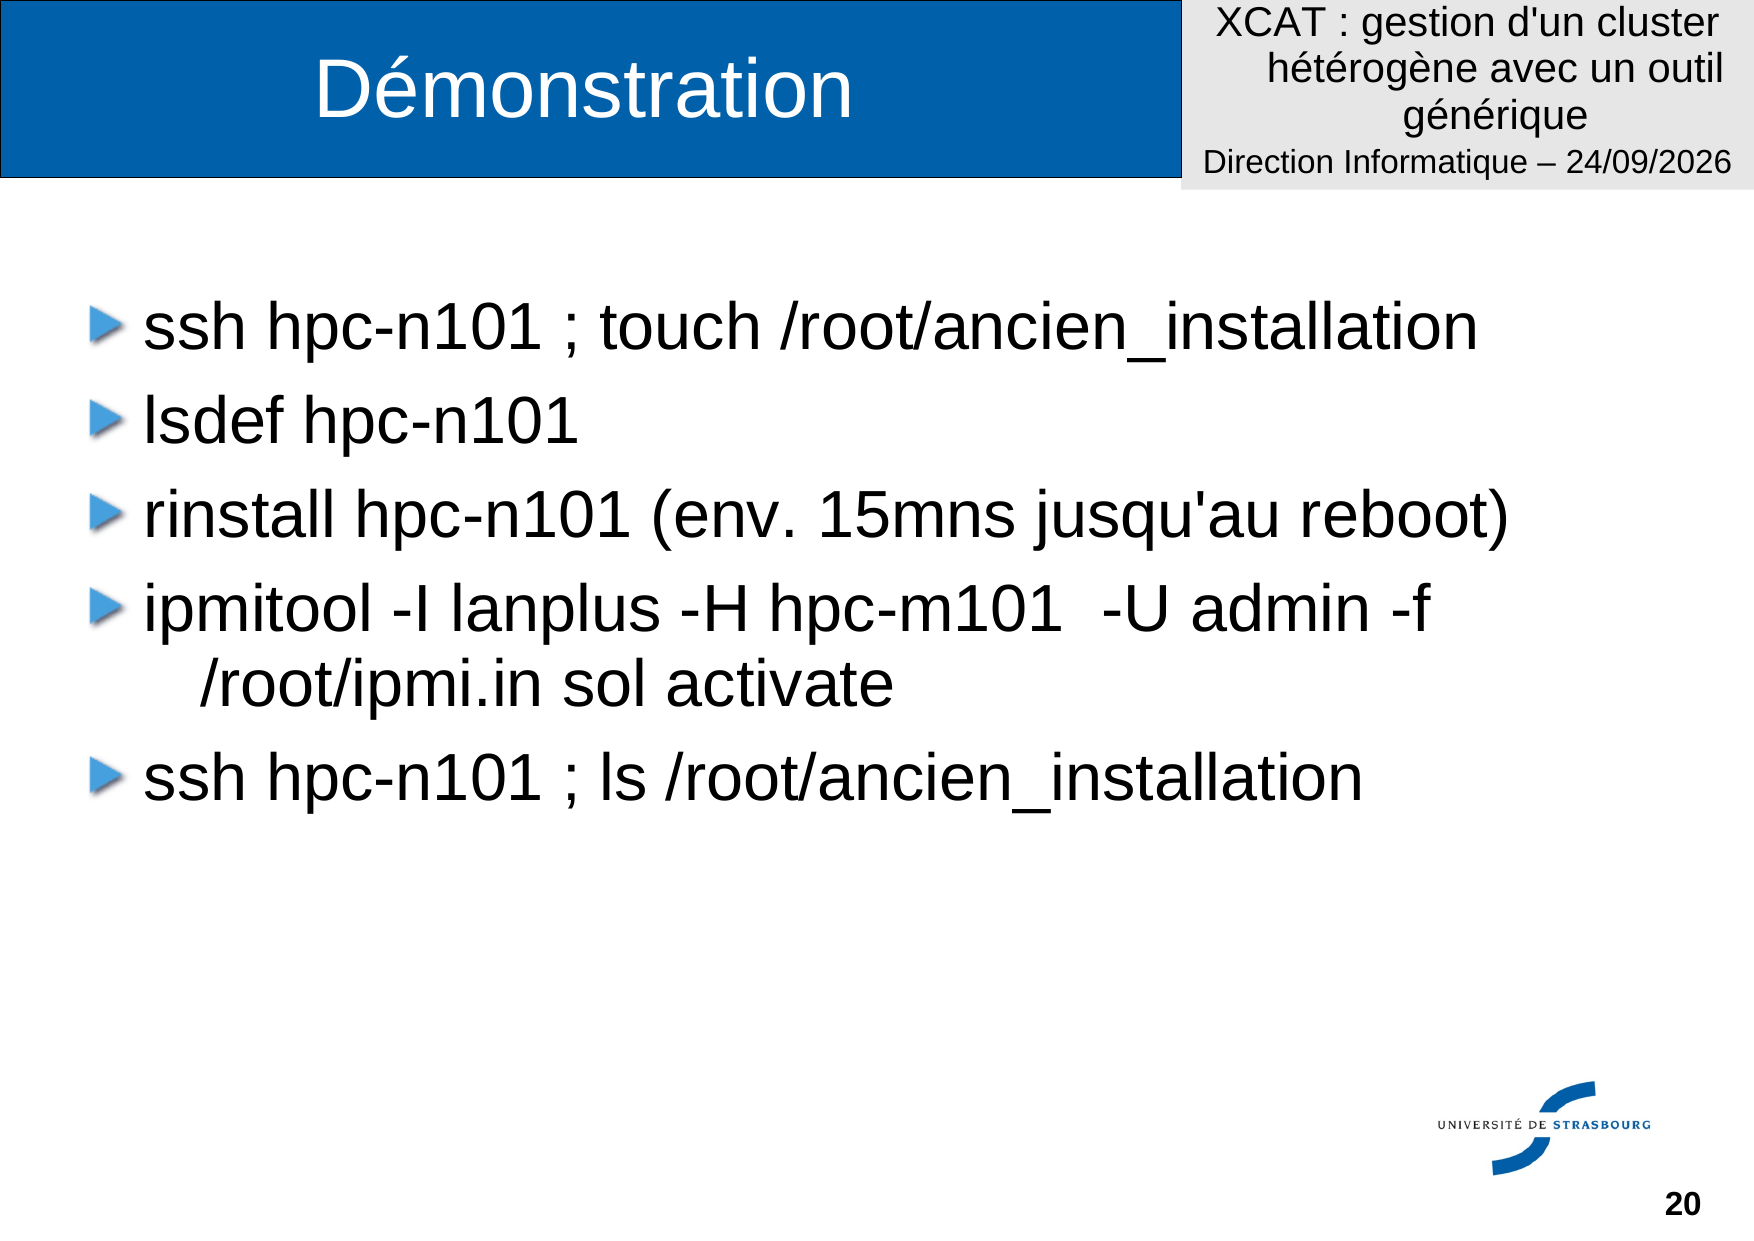

# Démonstration
ssh hpc-n101 ; touch /root/ancien_installation
lsdef hpc-n101
rinstall hpc-n101 (env. 15mns jusqu'au reboot)
ipmitool -I lanplus -H hpc-m101 -U admin -f /root/ipmi.in sol activate
ssh hpc-n101 ; ls /root/ancien_installation
20